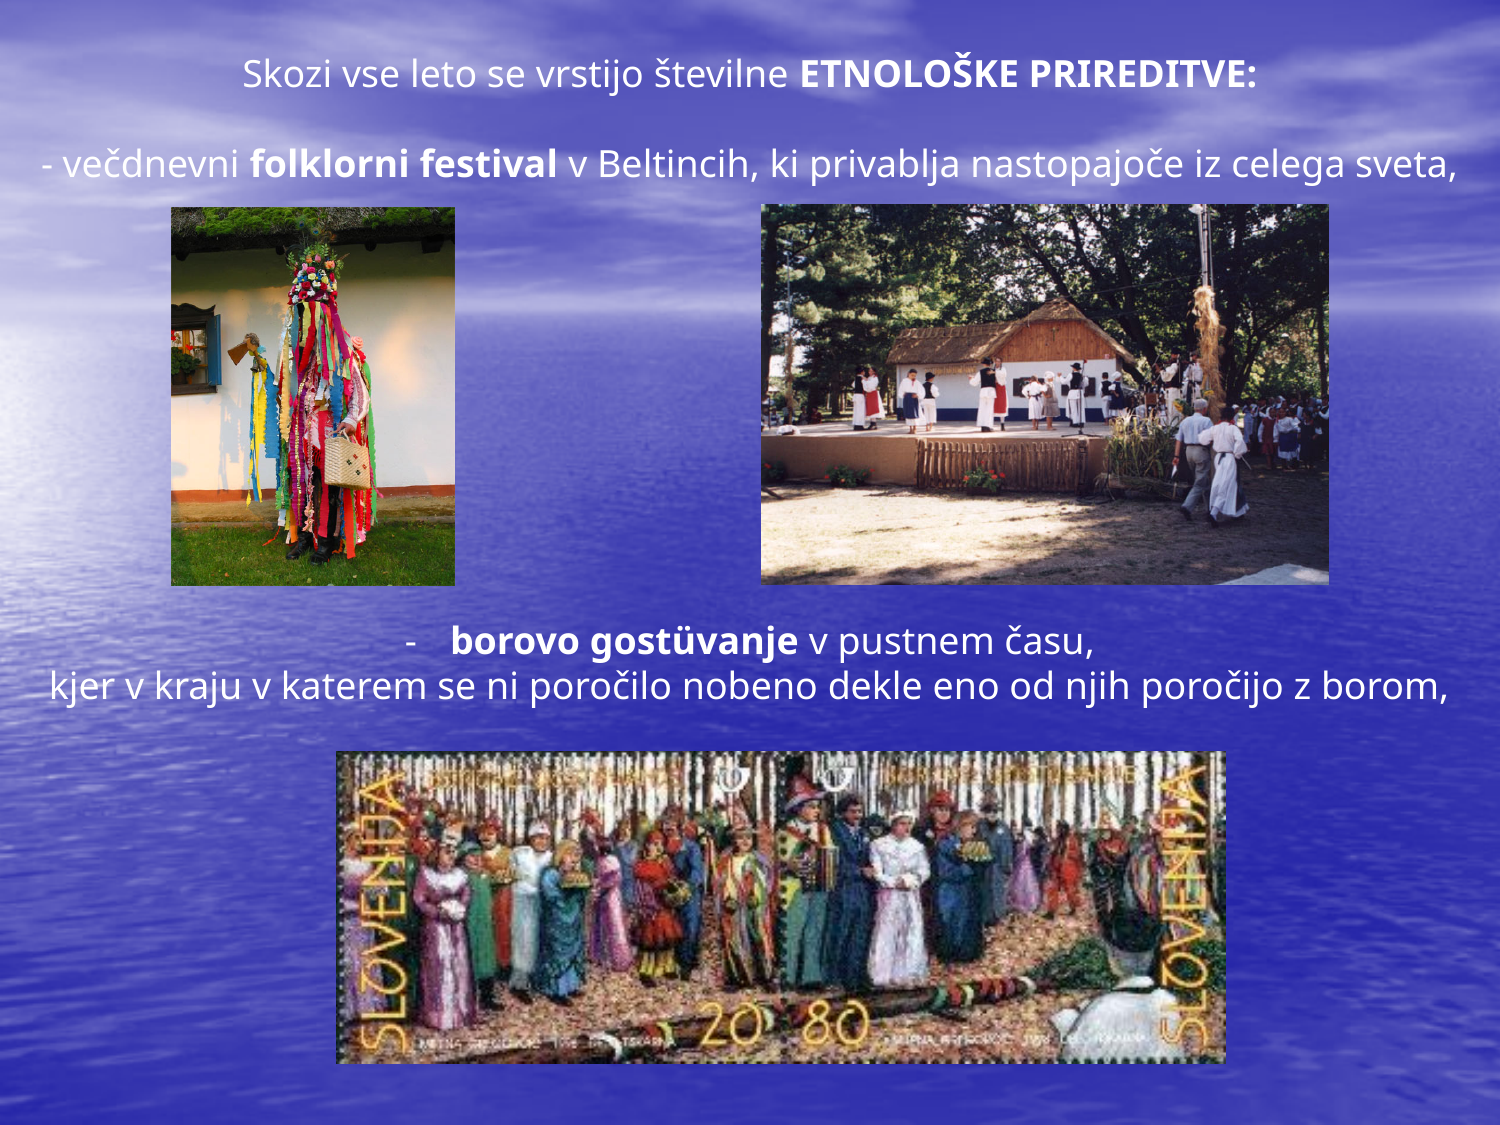

Skozi vse leto se vrstijo številne ETNOLOŠKE PRIREDITVE:
- večdnevni folklorni festival v Beltincih, ki privablja nastopajoče iz celega sveta,
 borovo gostüvanje v pustnem času,
kjer v kraju v katerem se ni poročilo nobeno dekle eno od njih poročijo z borom,